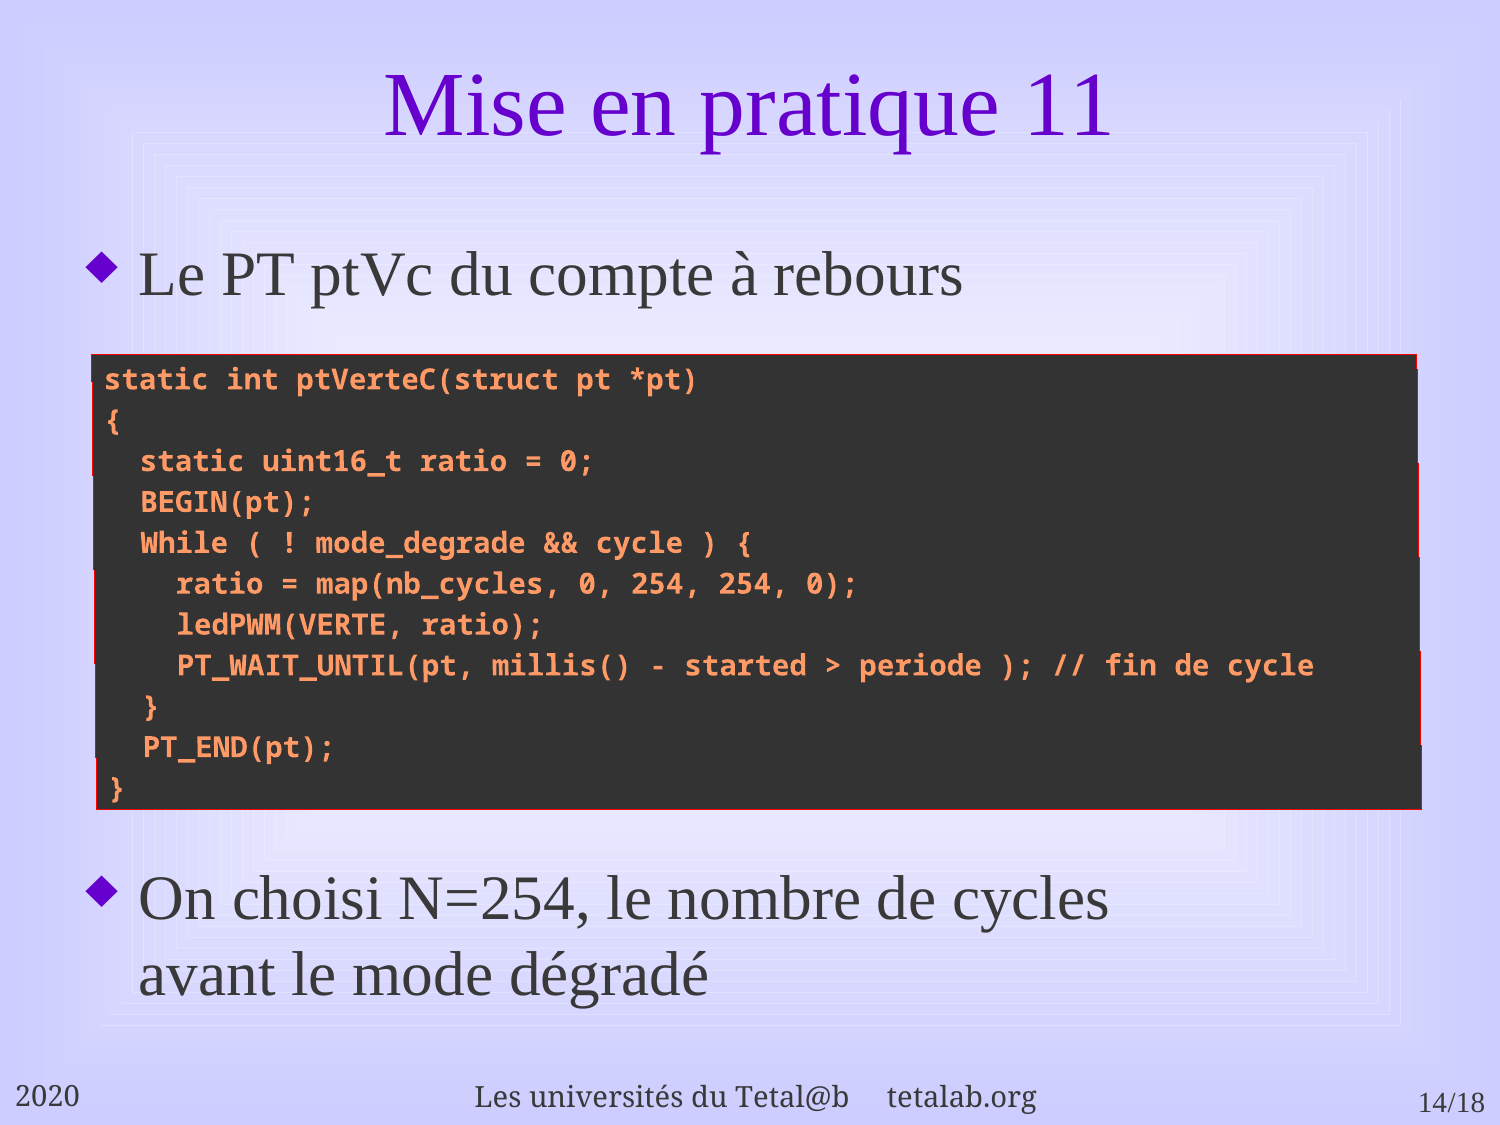

# Mise en pratique 11
Le PT ptVc du compte à rebours
On choisi N=254, le nombre de cycles
avant le mode dégradé
static int ptVerteC(struct pt *pt)
{
 static uint16_t ratio = 0;
 BEGIN(pt);
 While ( ! mode_degrade && cycle ) {
 ratio = map(nb_cycles, 0, 254, 254, 0);
 ledPWM(VERTE, ratio);
 PT_WAIT_UNTIL(pt, millis() - started > periode ); // fin de cycle
 }
 PT_END(pt);
}
2020
Les universités du Tetal@b tetalab.org
14